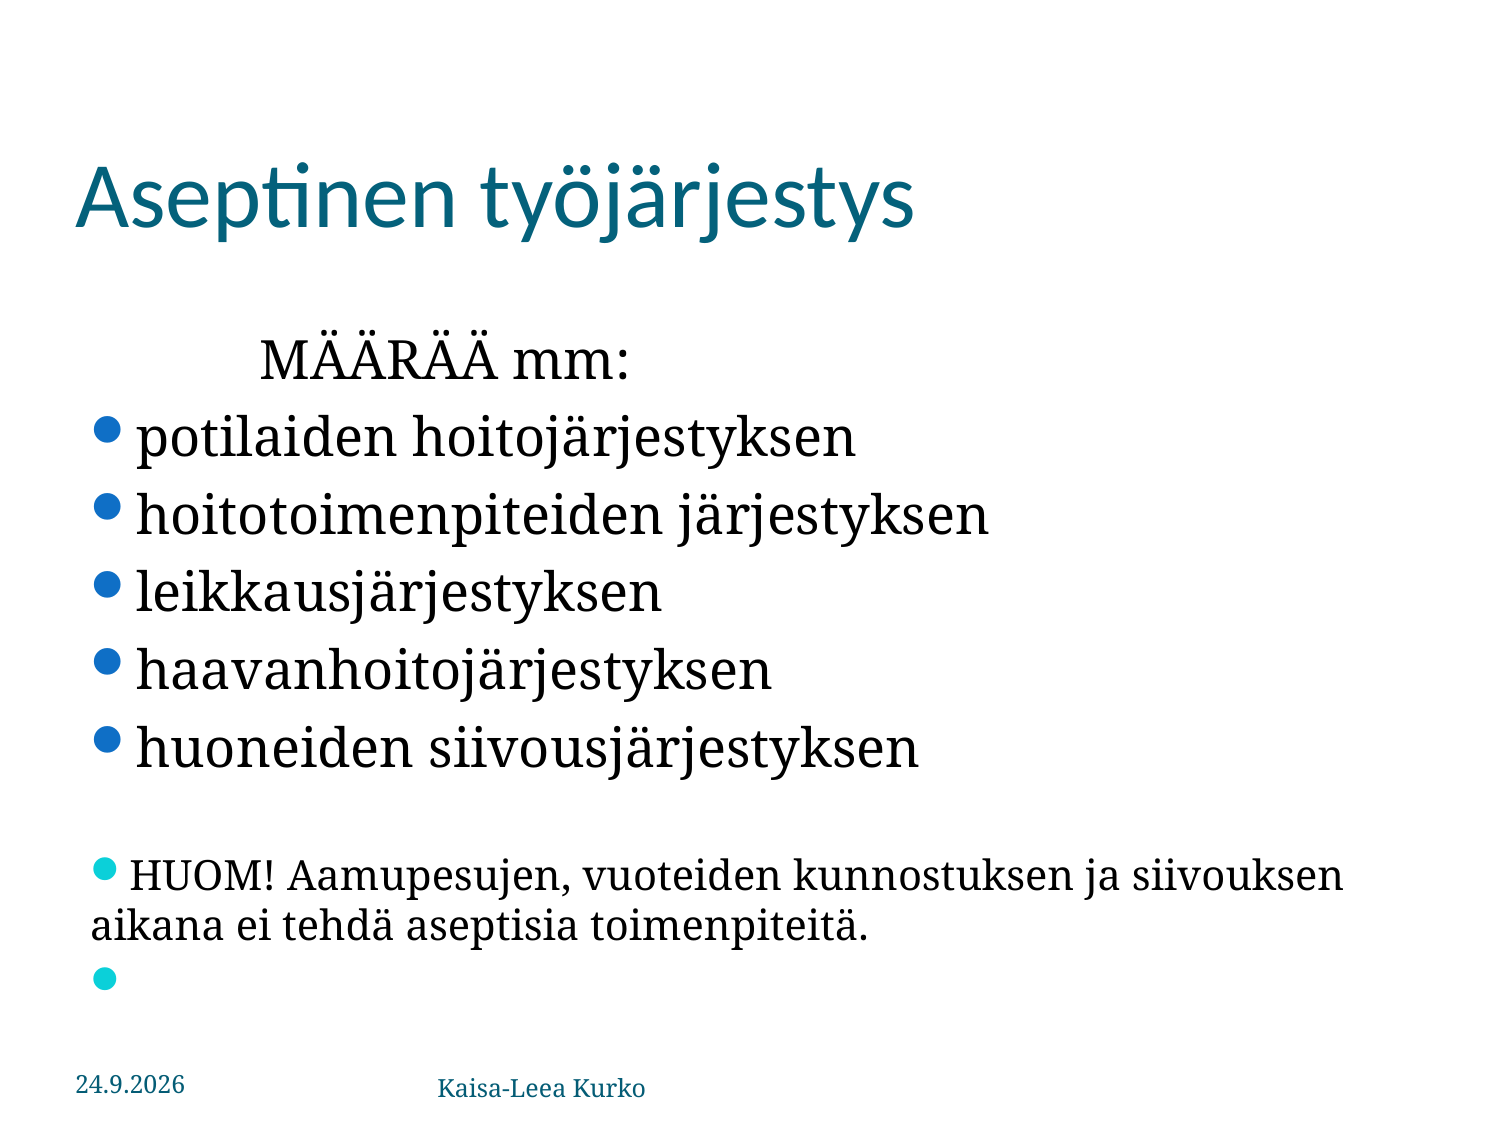

# Aseptinen työjärjestys
MÄÄRÄÄ mm:
potilaiden hoitojärjestyksen
hoitotoimenpiteiden järjestyksen
leikkausjärjestyksen
haavanhoitojärjestyksen
huoneiden siivousjärjestyksen
HUOM! Aamupesujen, vuoteiden kunnostuksen ja siivouksen aikana ei tehdä aseptisia toimenpiteitä.
Kaisa-Leea Kurko